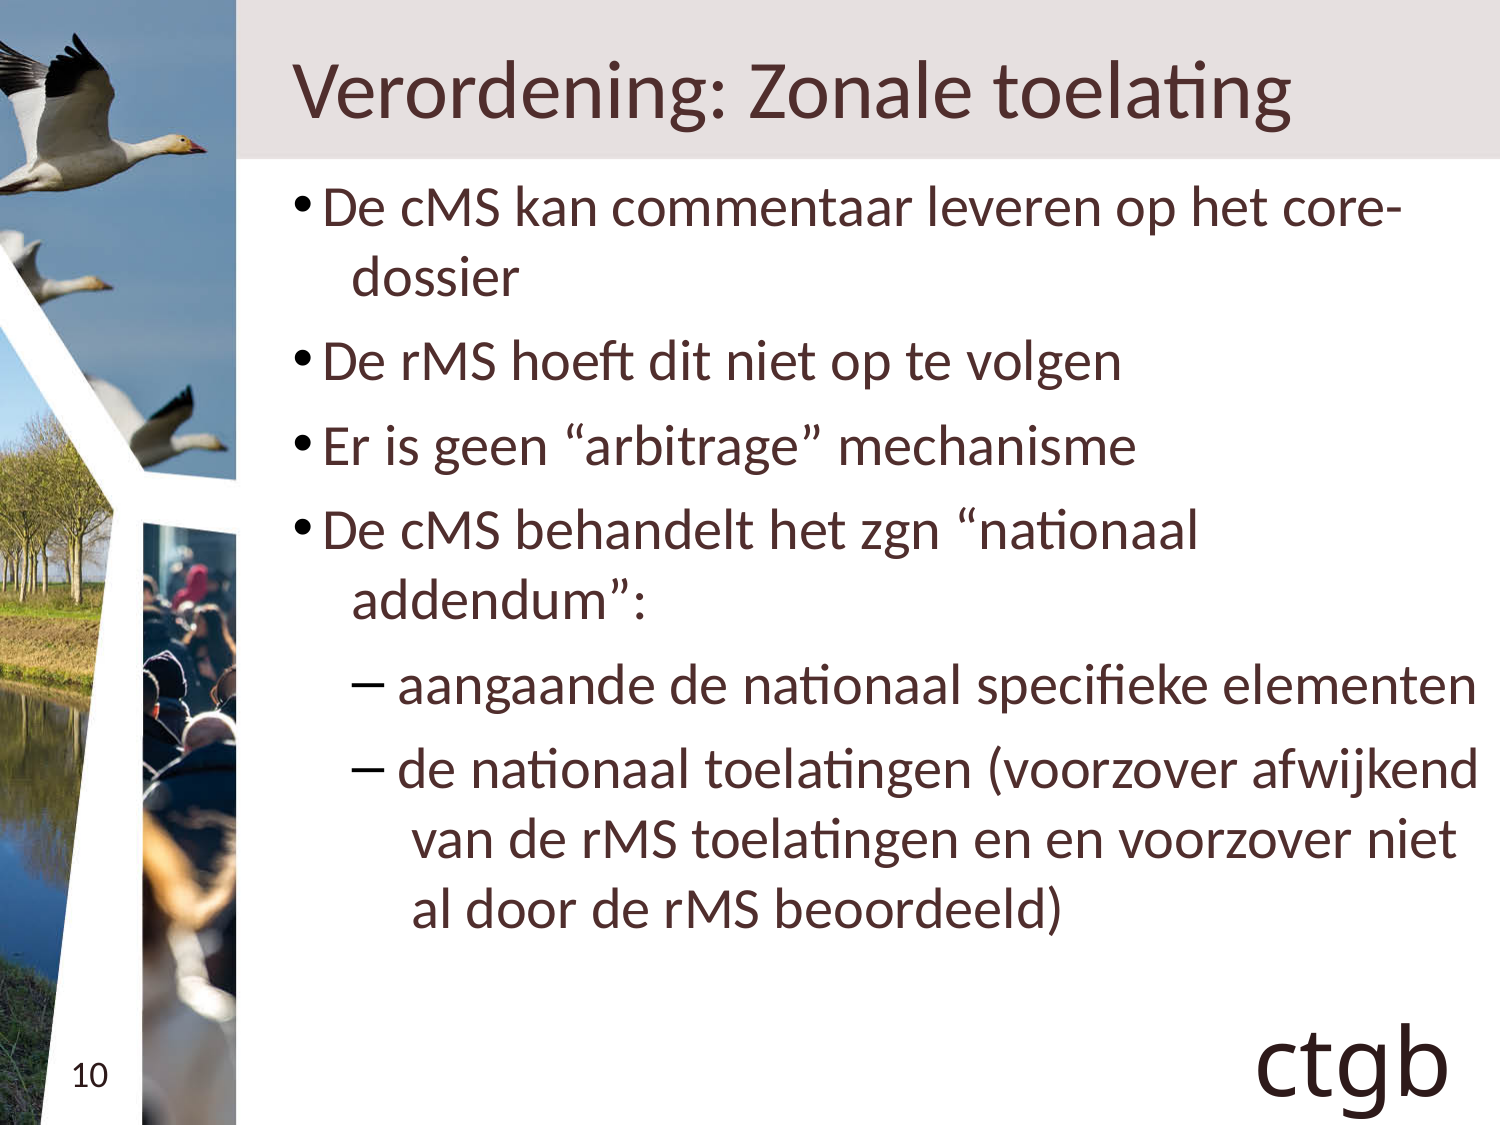

# Verordening: Zonale toelating
De cMS kan commentaar leveren op het core-dossier
De rMS hoeft dit niet op te volgen
Er is geen “arbitrage” mechanisme
De cMS behandelt het zgn “nationaal addendum”:
 aangaande de nationaal specifieke elementen
 de nationaal toelatingen (voorzover afwijkend van de rMS toelatingen en en voorzover niet al door de rMS beoordeeld)